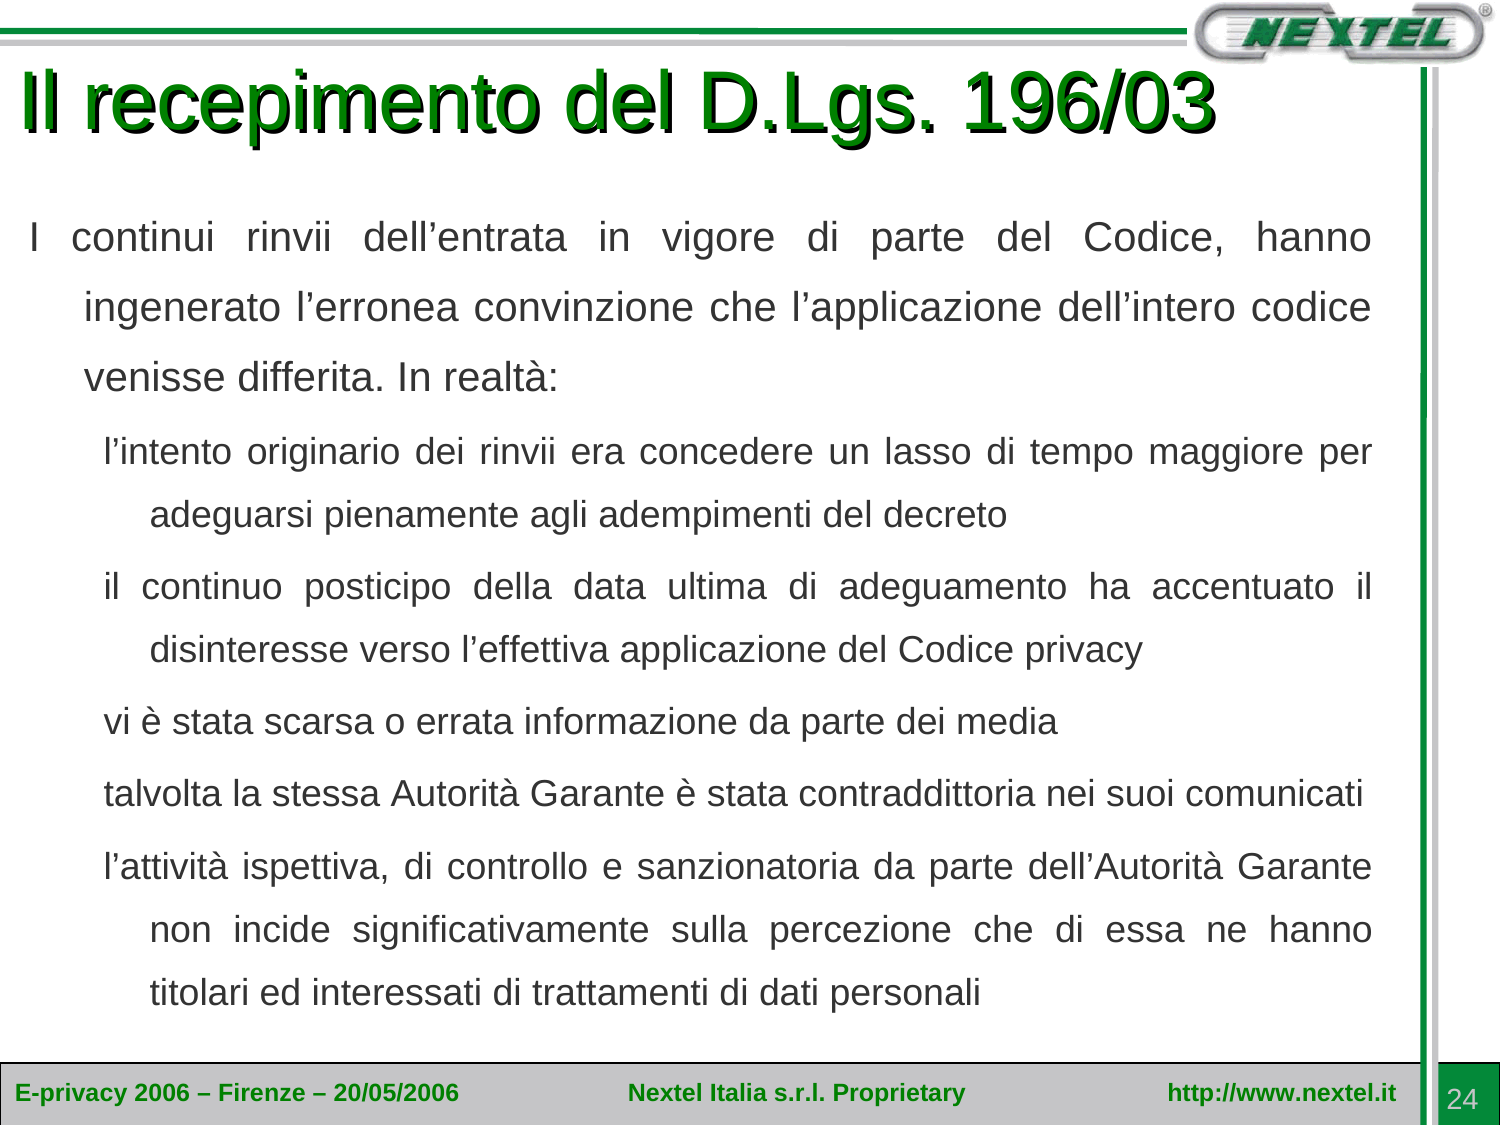

Il recepimento del D.Lgs. 196/03
# I continui rinvii dell’entrata in vigore di parte del Codice, hanno ingenerato l’erronea convinzione che l’applicazione dell’intero codice venisse differita. In realtà:
l’intento originario dei rinvii era concedere un lasso di tempo maggiore per adeguarsi pienamente agli adempimenti del decreto
il continuo posticipo della data ultima di adeguamento ha accentuato il disinteresse verso l’effettiva applicazione del Codice privacy
vi è stata scarsa o errata informazione da parte dei media
talvolta la stessa Autorità Garante è stata contraddittoria nei suoi comunicati
l’attività ispettiva, di controllo e sanzionatoria da parte dell’Autorità Garante non incide significativamente sulla percezione che di essa ne hanno titolari ed interessati di trattamenti di dati personali
24